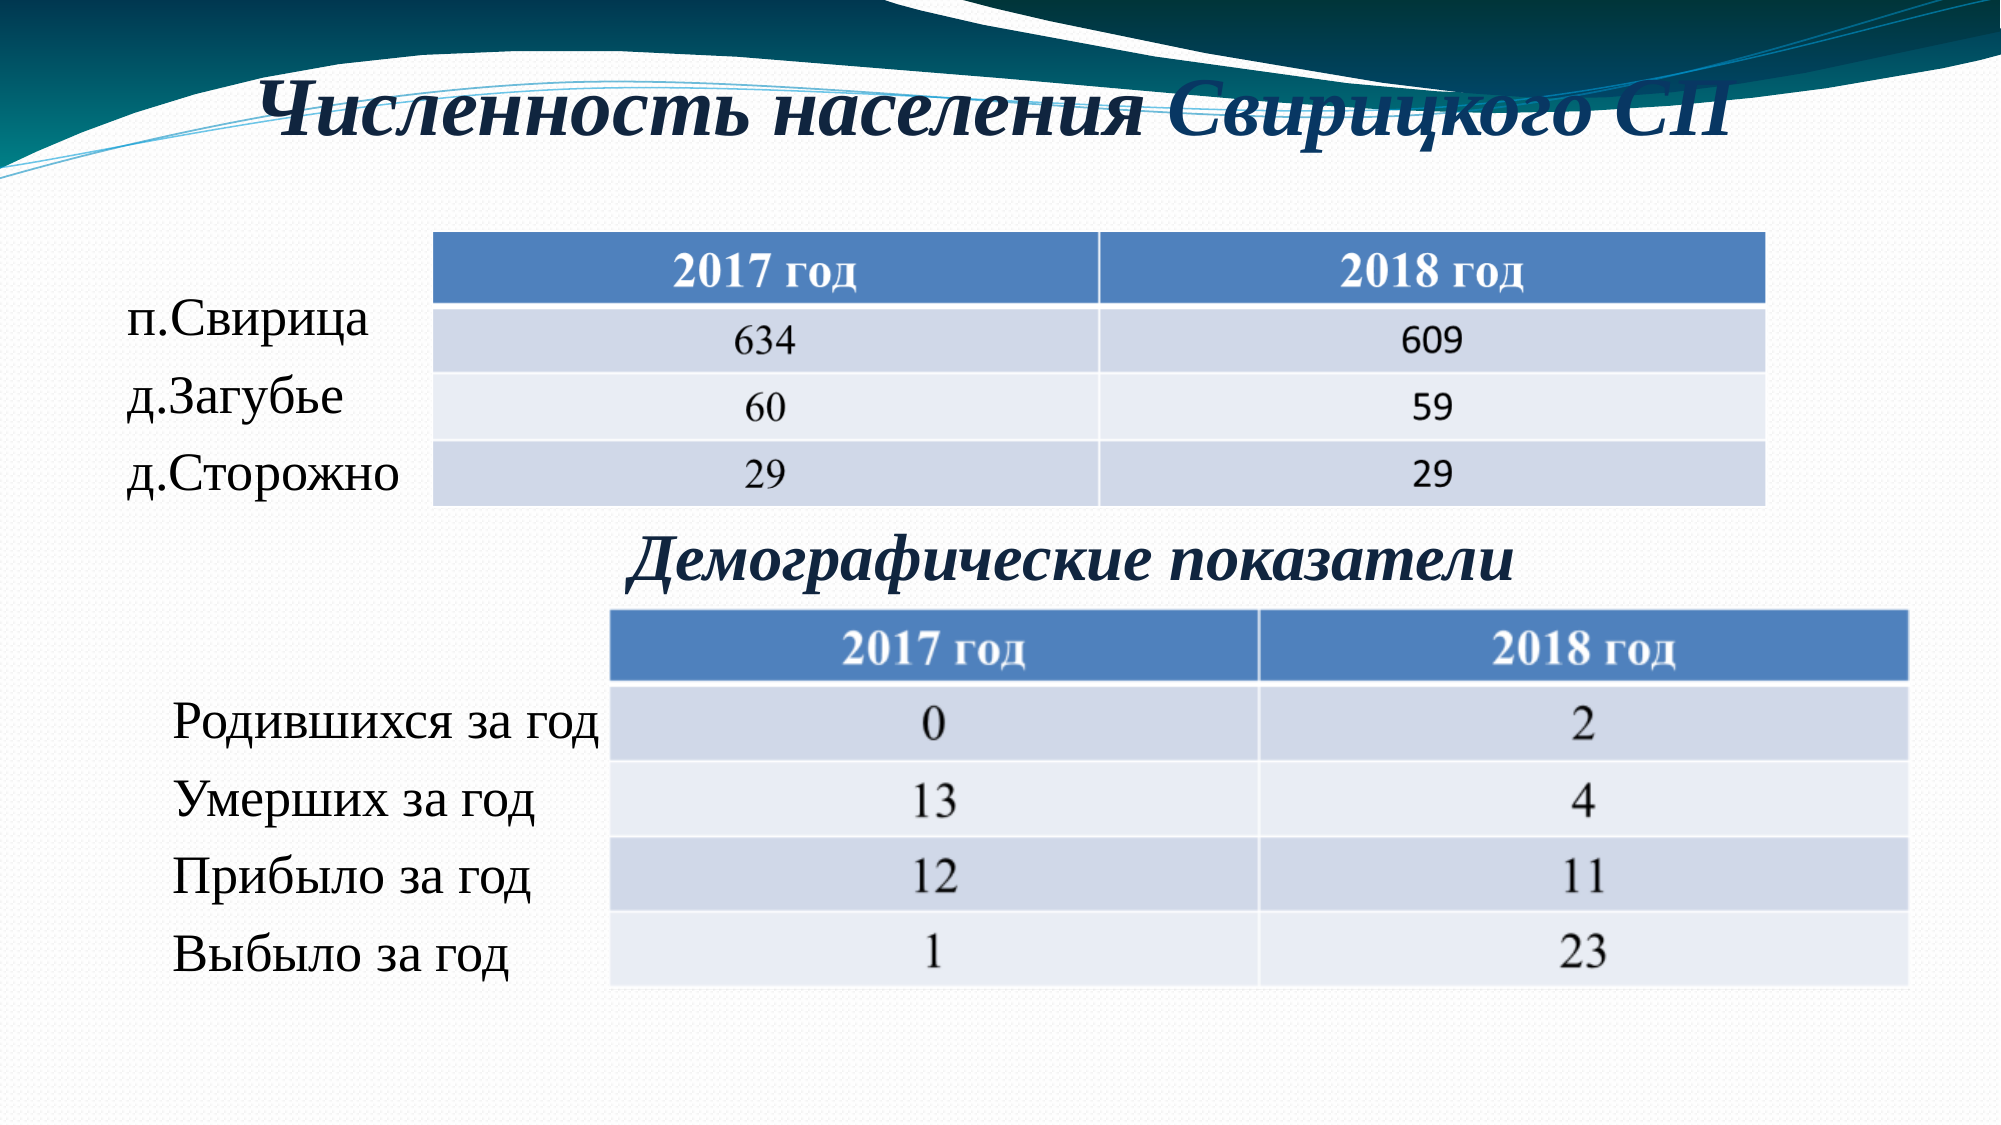

Численность населения Свирицкого СП
# п.Свирица
д.Загубье
д.Сторожно
 Демографические показатели
Родившихся за год
Умерших за год
Прибыло за год
Выбыло за год